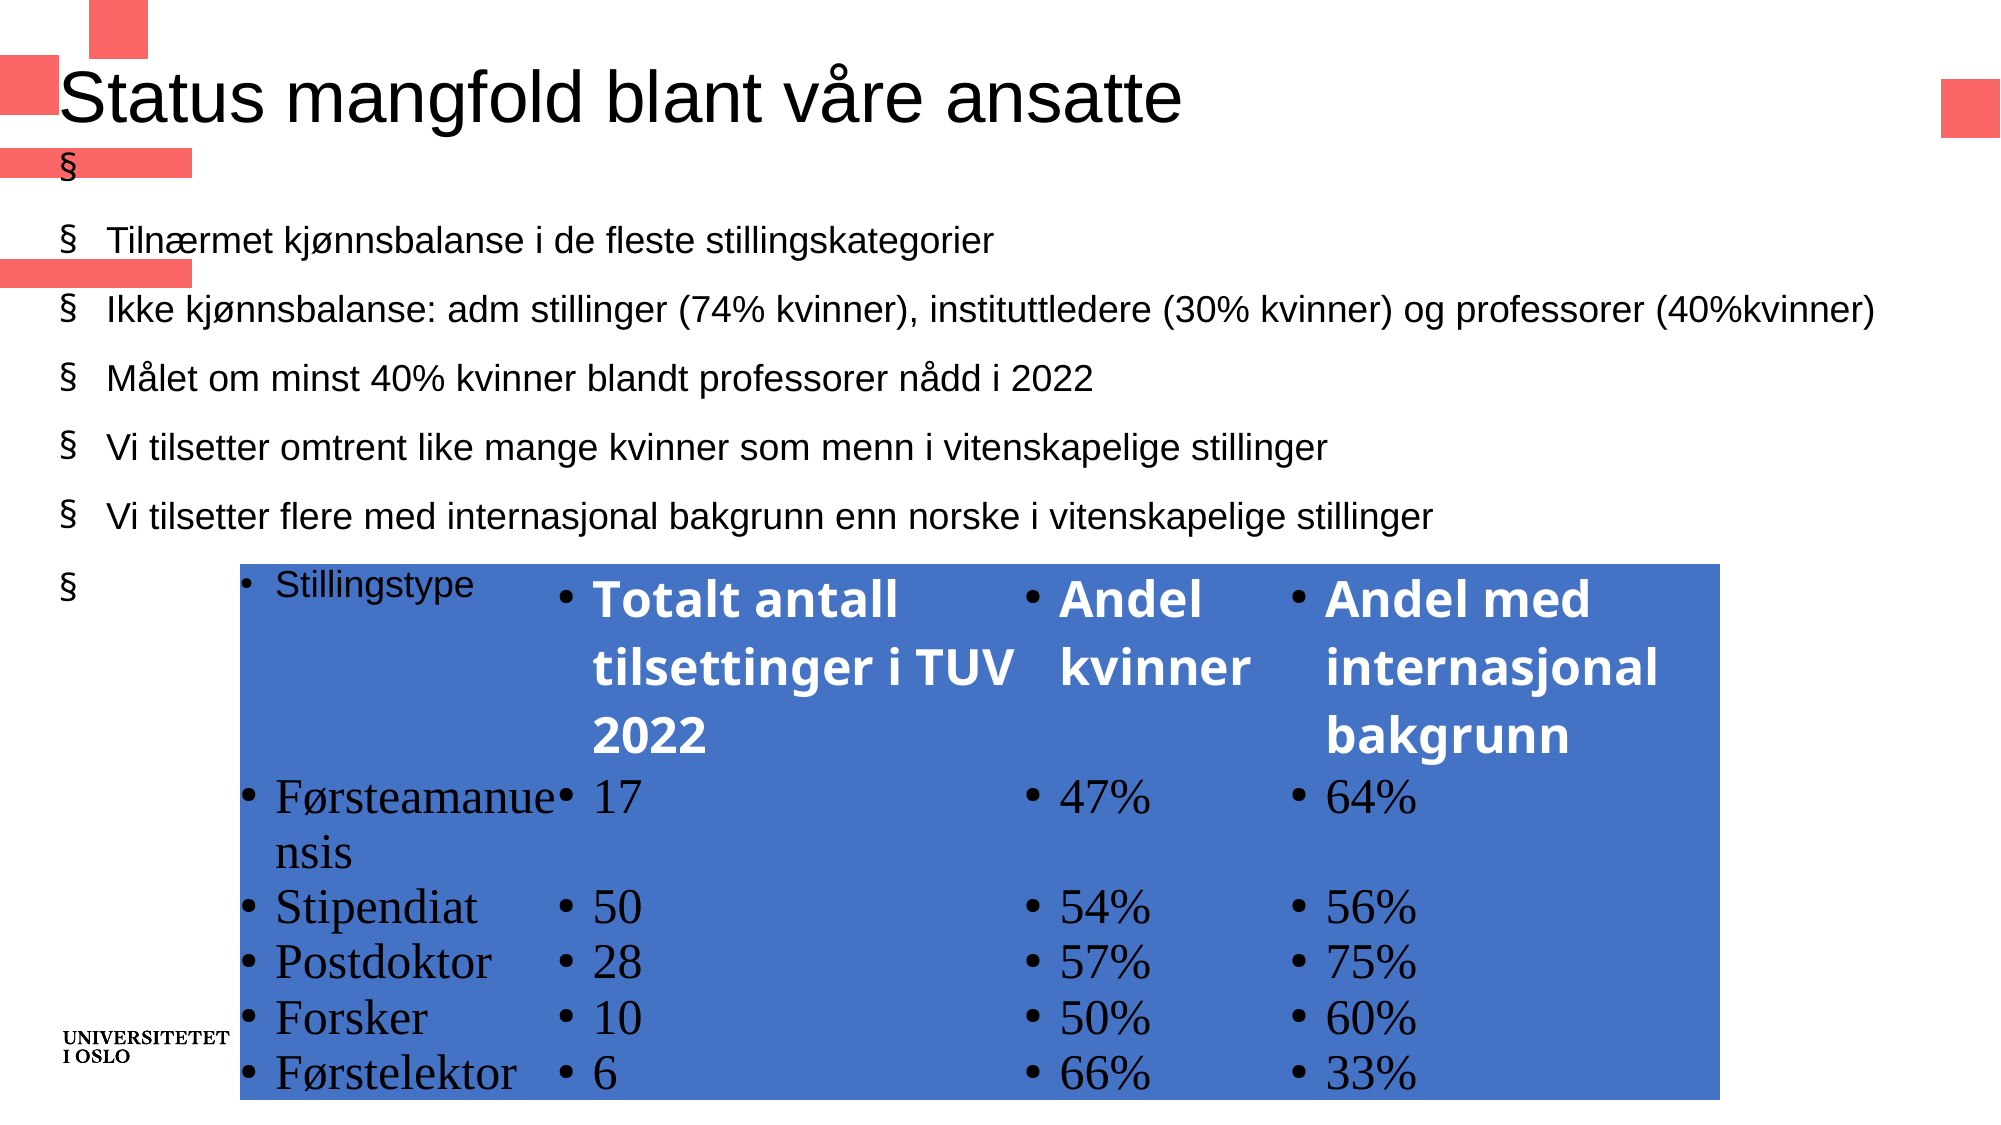

# Status mangfold blant våre ansatte
Tilnærmet kjønnsbalanse i de fleste stillingskategorier
Ikke kjønnsbalanse: adm stillinger (74% kvinner), instituttledere (30% kvinner) og professorer (40%kvinner)
Målet om minst 40% kvinner blandt professorer nådd i 2022
Vi tilsetter omtrent like mange kvinner som menn i vitenskapelige stillinger
Vi tilsetter flere med internasjonal bakgrunn enn norske i vitenskapelige stillinger
| Stillingstype | Totalt antall tilsettinger i TUV 2022 | Andel kvinner | Andel med internasjonal bakgrunn |
| --- | --- | --- | --- |
| Førsteamanuensis | 17 | 47% | 64% |
| Stipendiat | 50 | 54% | 56% |
| Postdoktor | 28 | 57% | 75% |
| Forsker | 10 | 50% | 60% |
| Førstelektor | 6 | 66% | 33% |